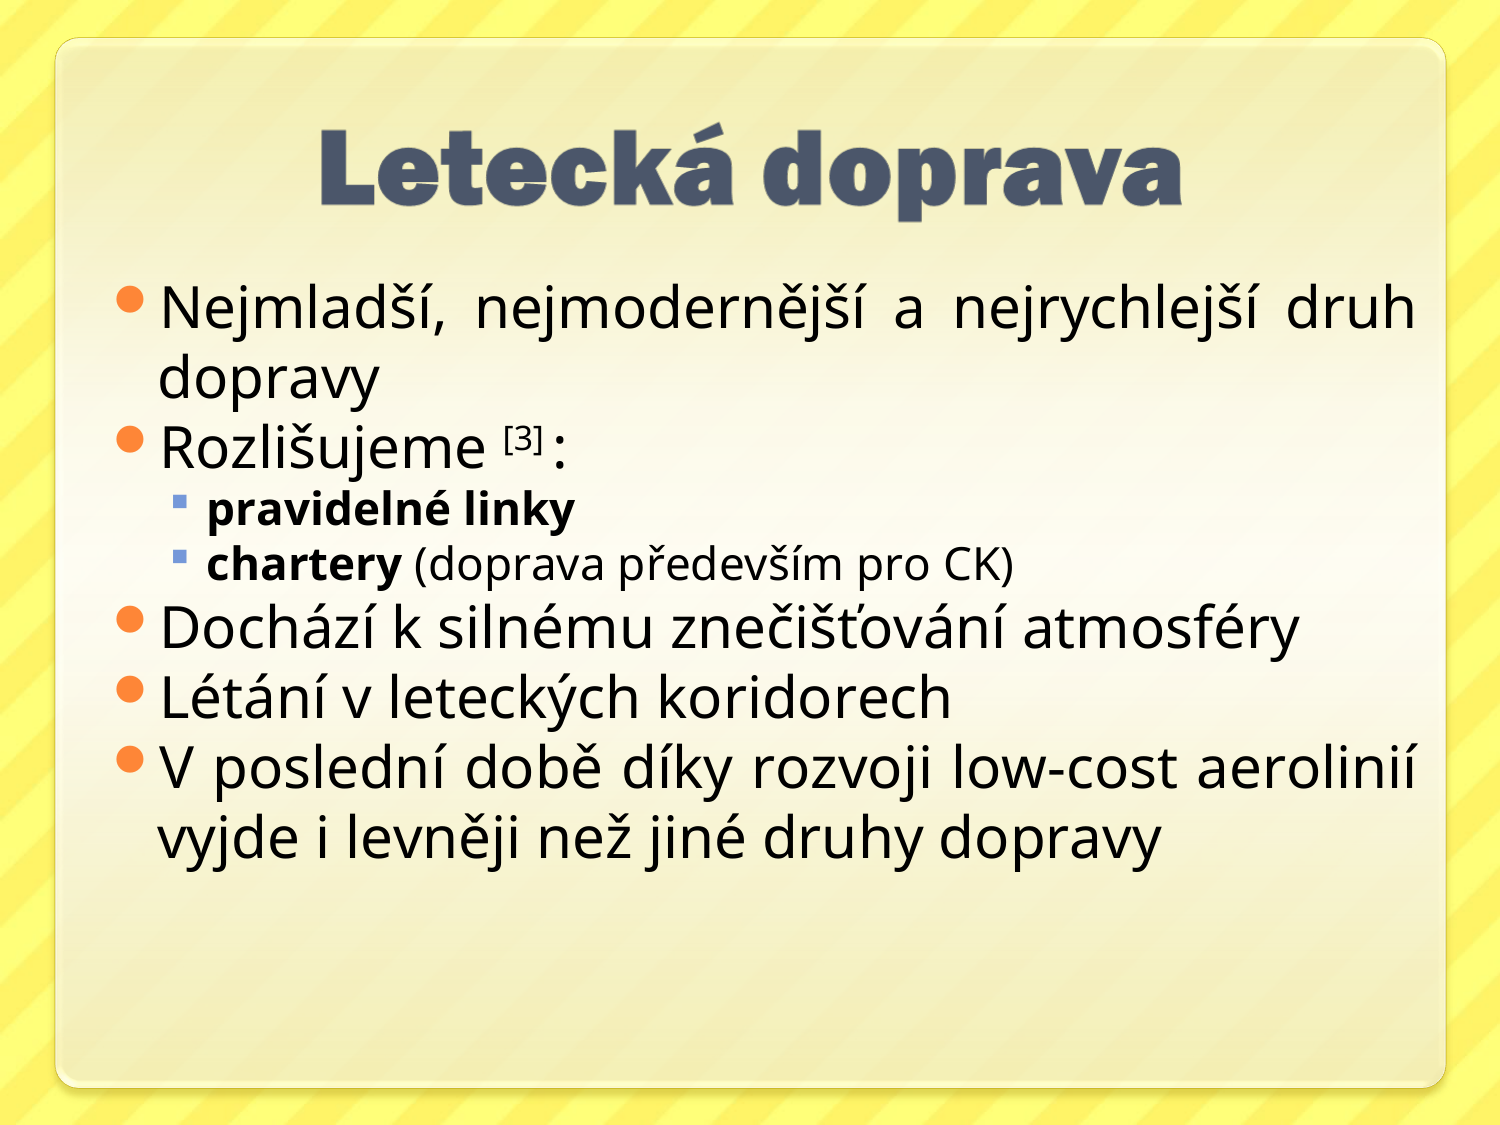

# Nejmladší, nejmodernější a nejrychlejší druh dopravy
Rozlišujeme [3] :
pravidelné linky
chartery (doprava především pro CK)
Dochází k silnému znečišťování atmosféry
Létání v leteckých koridorech
V poslední době díky rozvoji low-cost aerolinií vyjde i levněji než jiné druhy dopravy